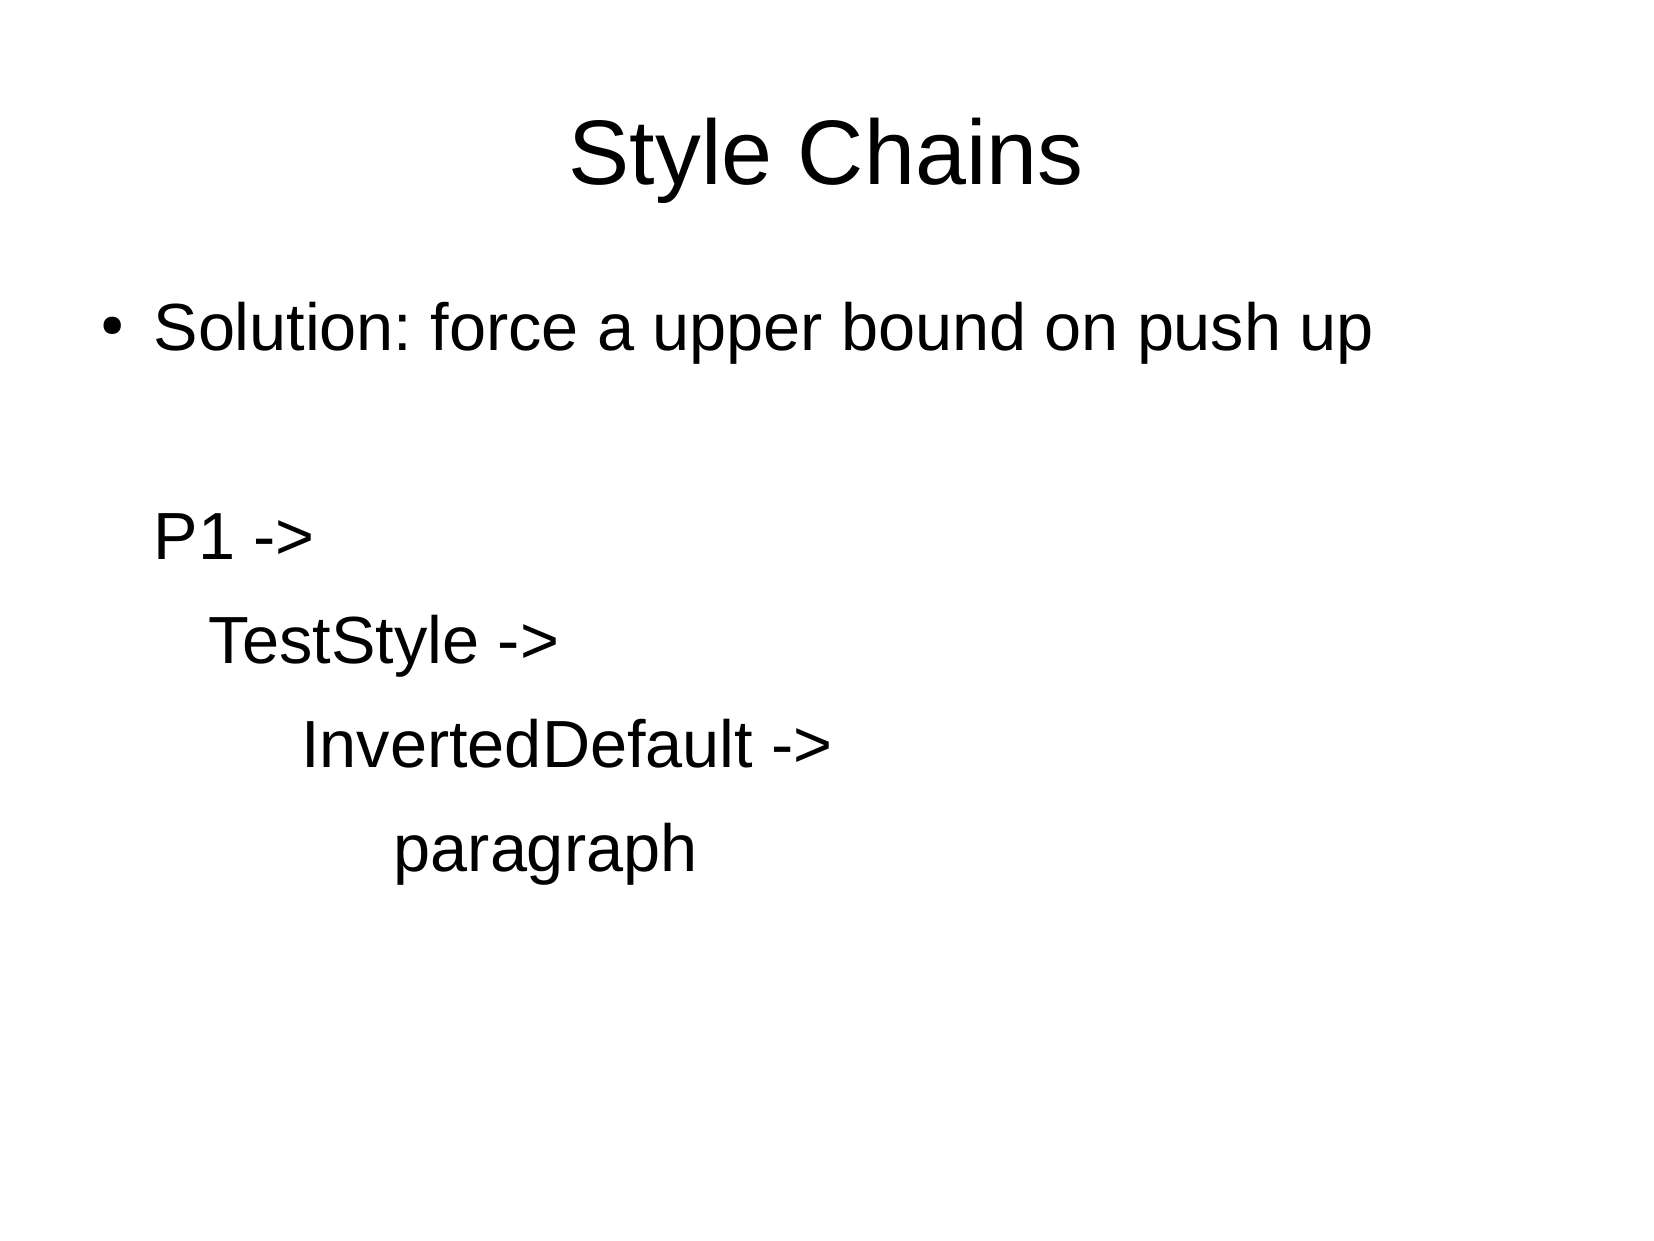

# Style Chains
Solution: force a upper bound on push up
P1 ->
 TestStyle ->
 InvertedDefault ->
 paragraph